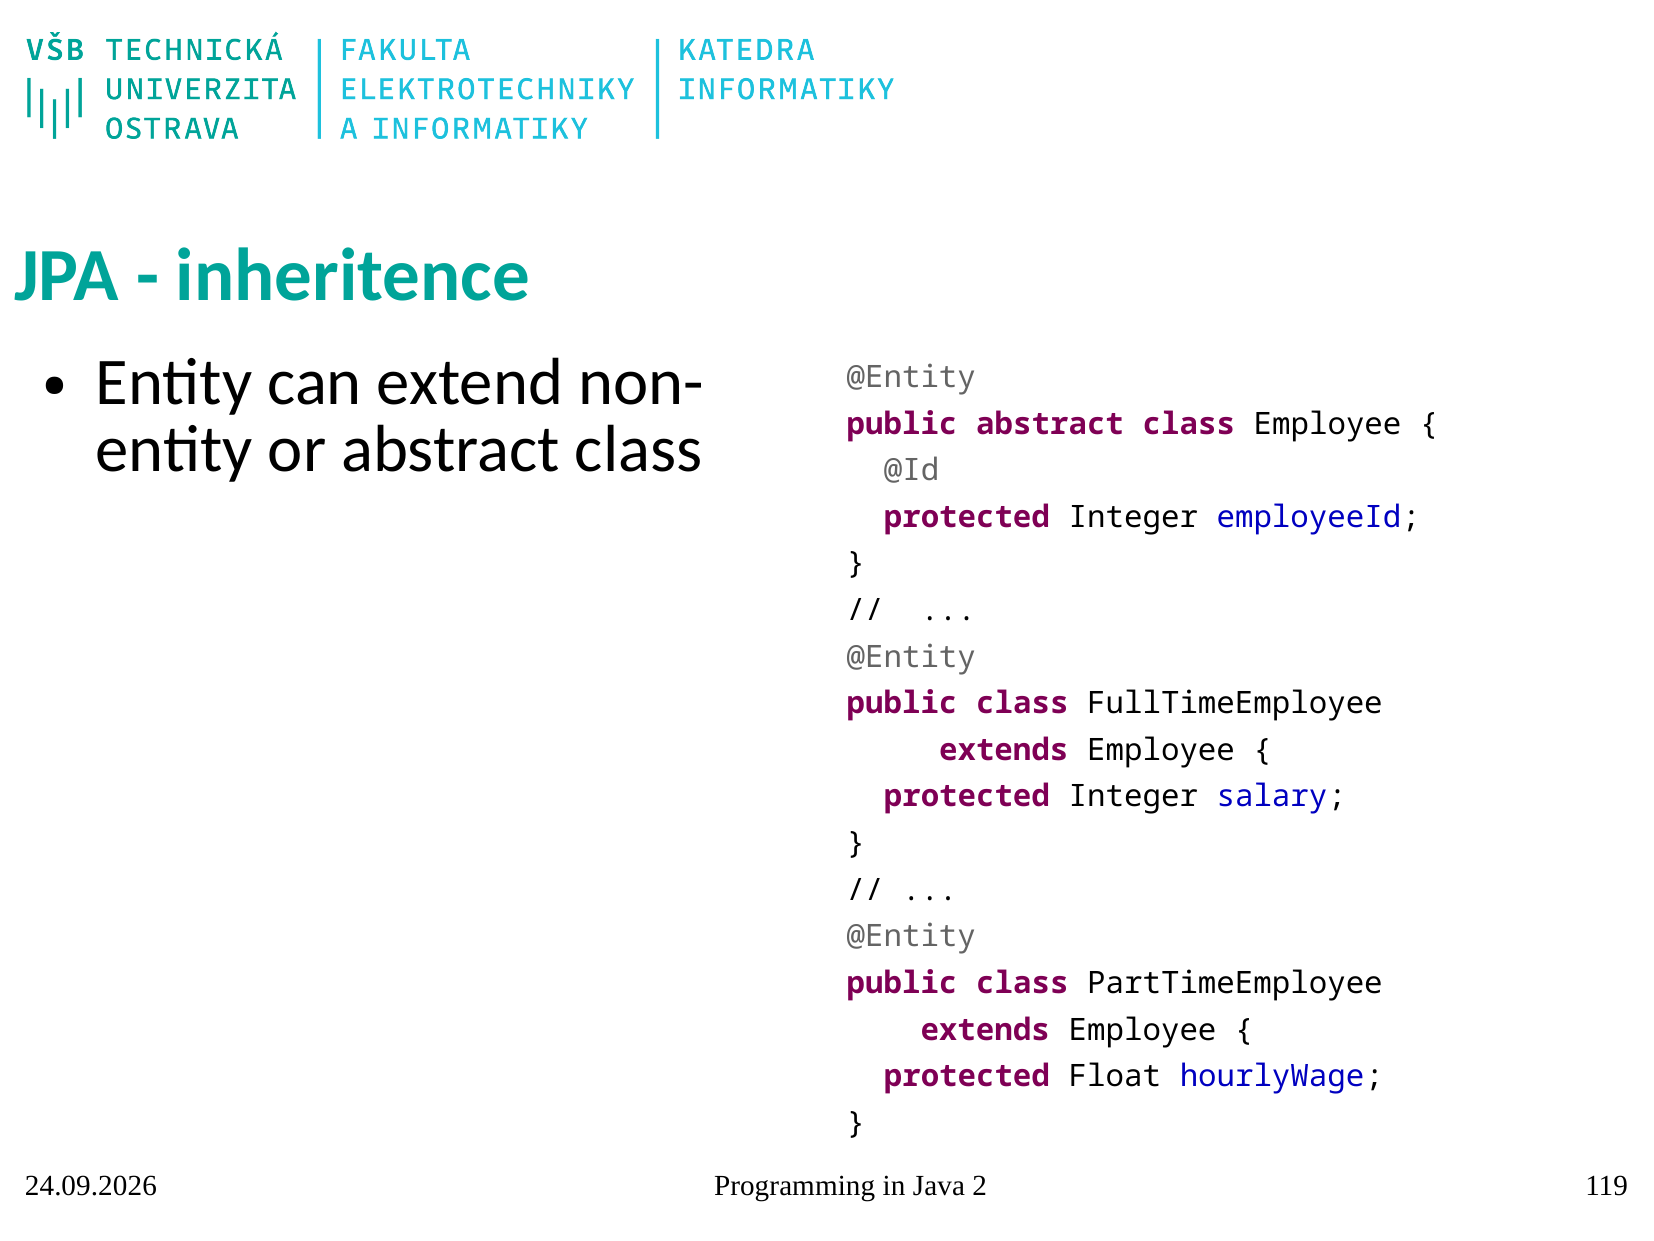

# JPA - inheritence
Entity can extend non-entity or abstract class
@Entity
public abstract class Employee {
 @Id
 protected Integer employeeId;
}
// ...
@Entity
public class FullTimeEmployee
 extends Employee {
 protected Integer salary;
}
// ...
@Entity
public class PartTimeEmployee
 extends Employee {
 protected Float hourlyWage;
}
Programming in Java 2
119